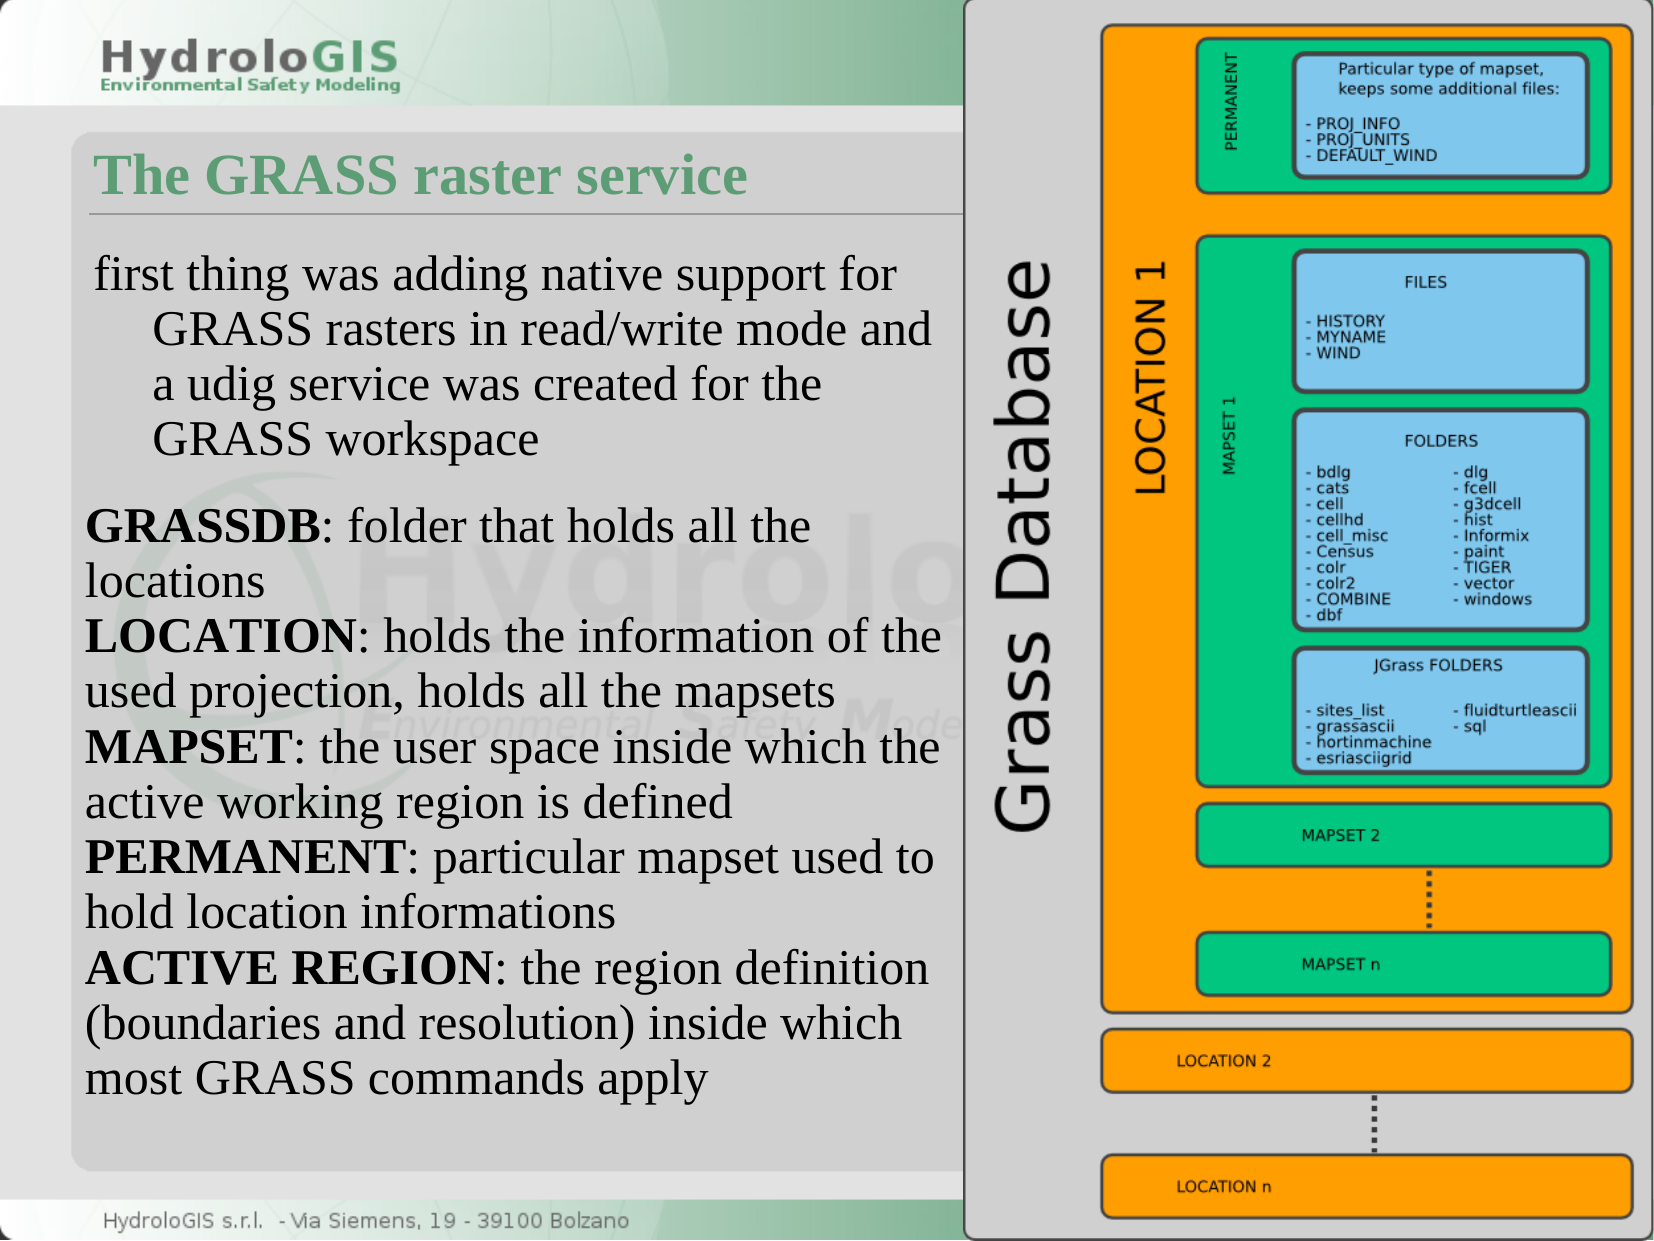

# The GRASS raster service
first thing was adding native support for GRASS rasters in read/write mode and a udig service was created for the GRASS workspace
GRASSDB: folder that holds all the locations
LOCATION: holds the information of the used projection, holds all the mapsets
MAPSET: the user space inside which the active working region is defined
PERMANENT: particular mapset used to hold location informations
ACTIVE REGION: the region definition (boundaries and resolution) inside which most GRASS commands apply